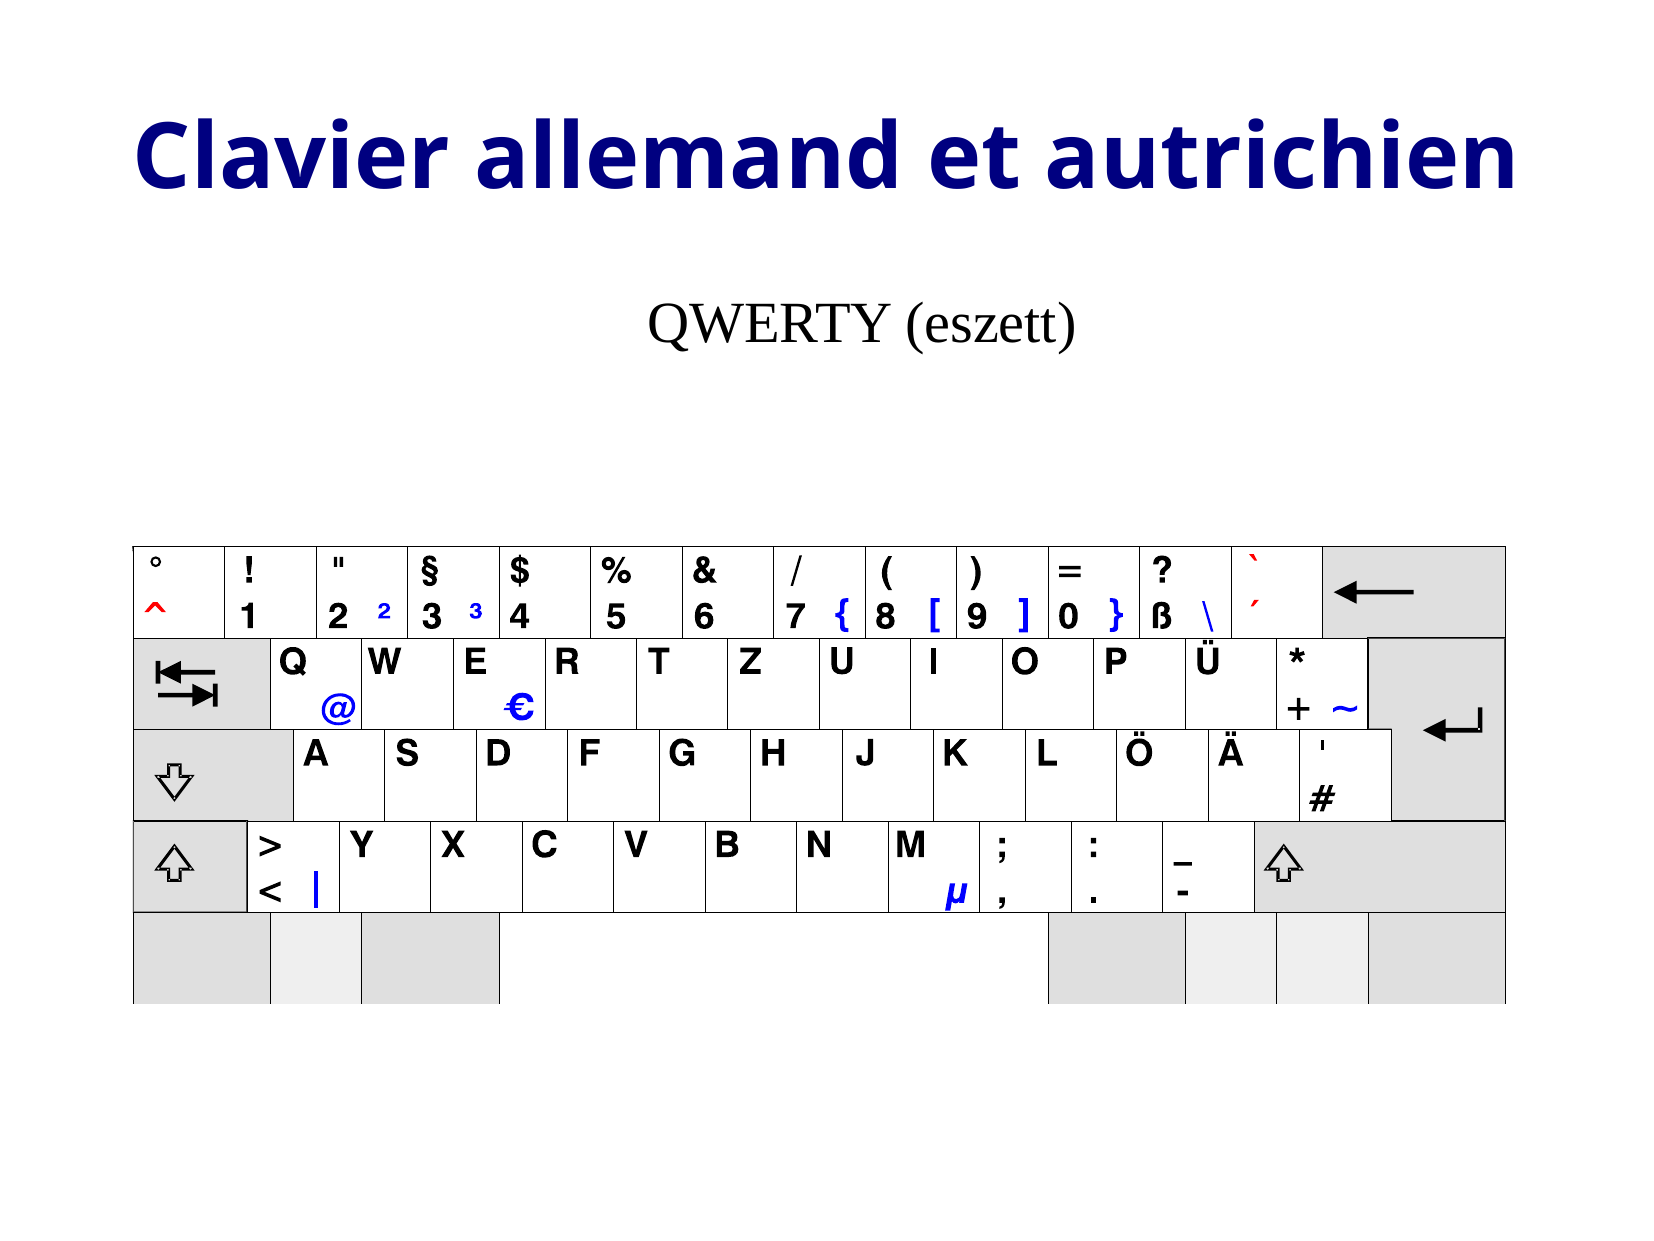

# Clavier allemand et autrichien
QWERTY (eszett)